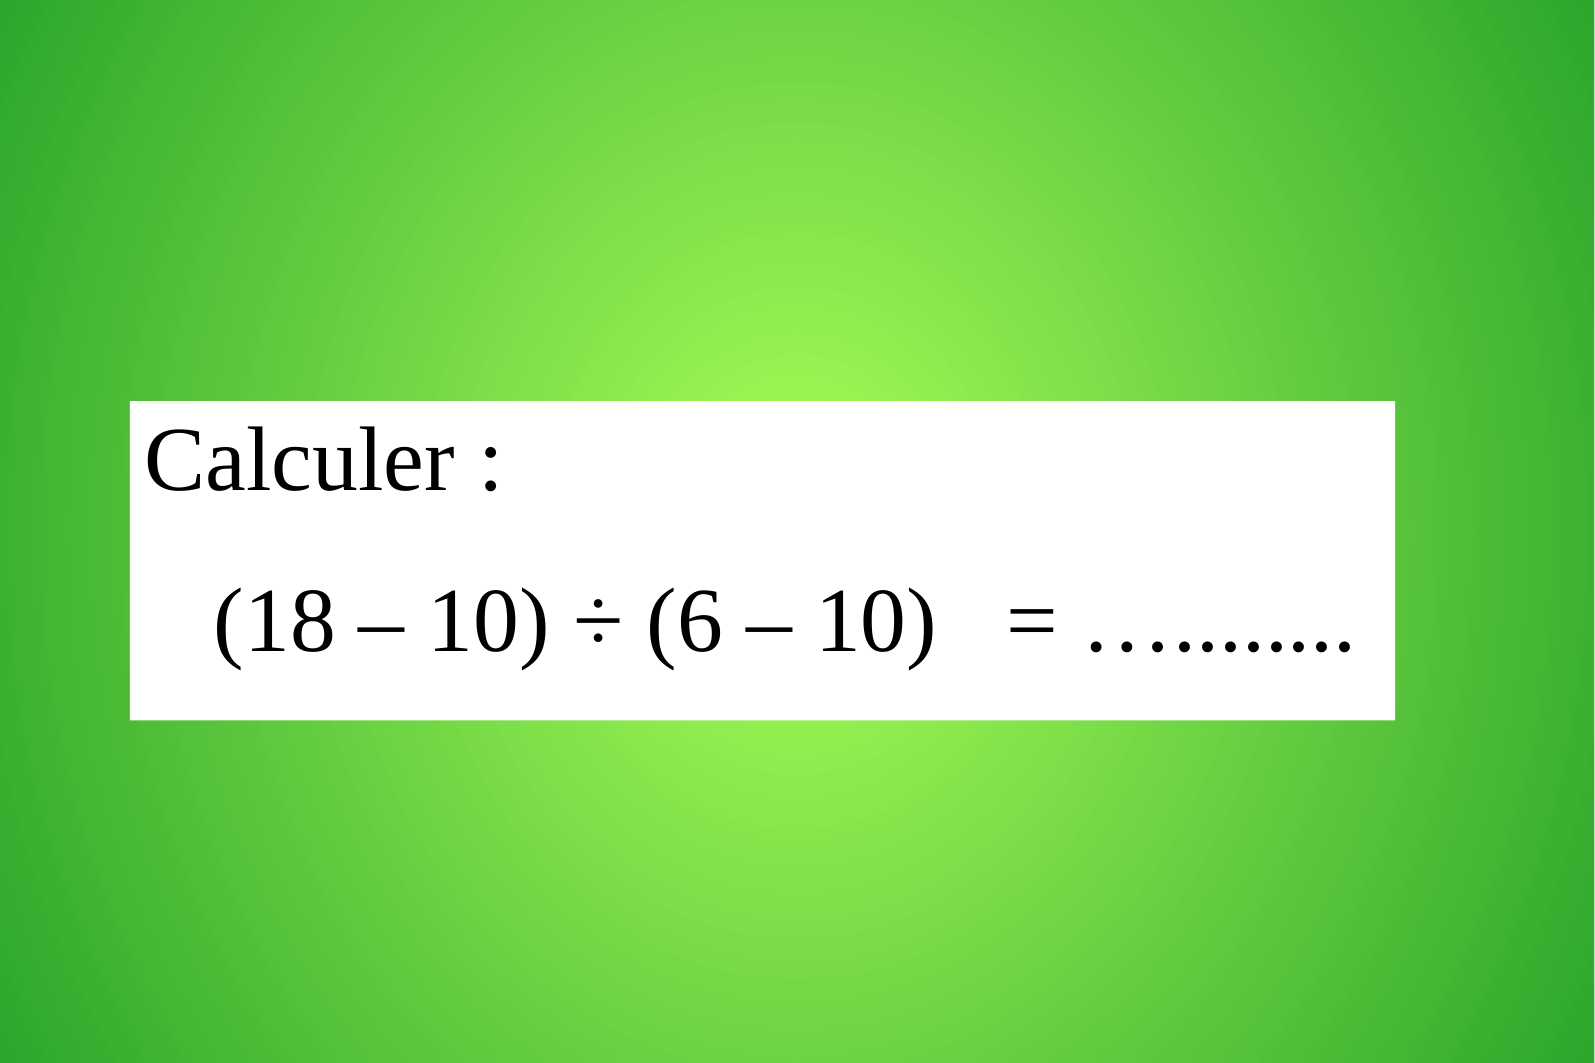

Calculer :
 (18 – 10) ÷ (6 – 10) = …........